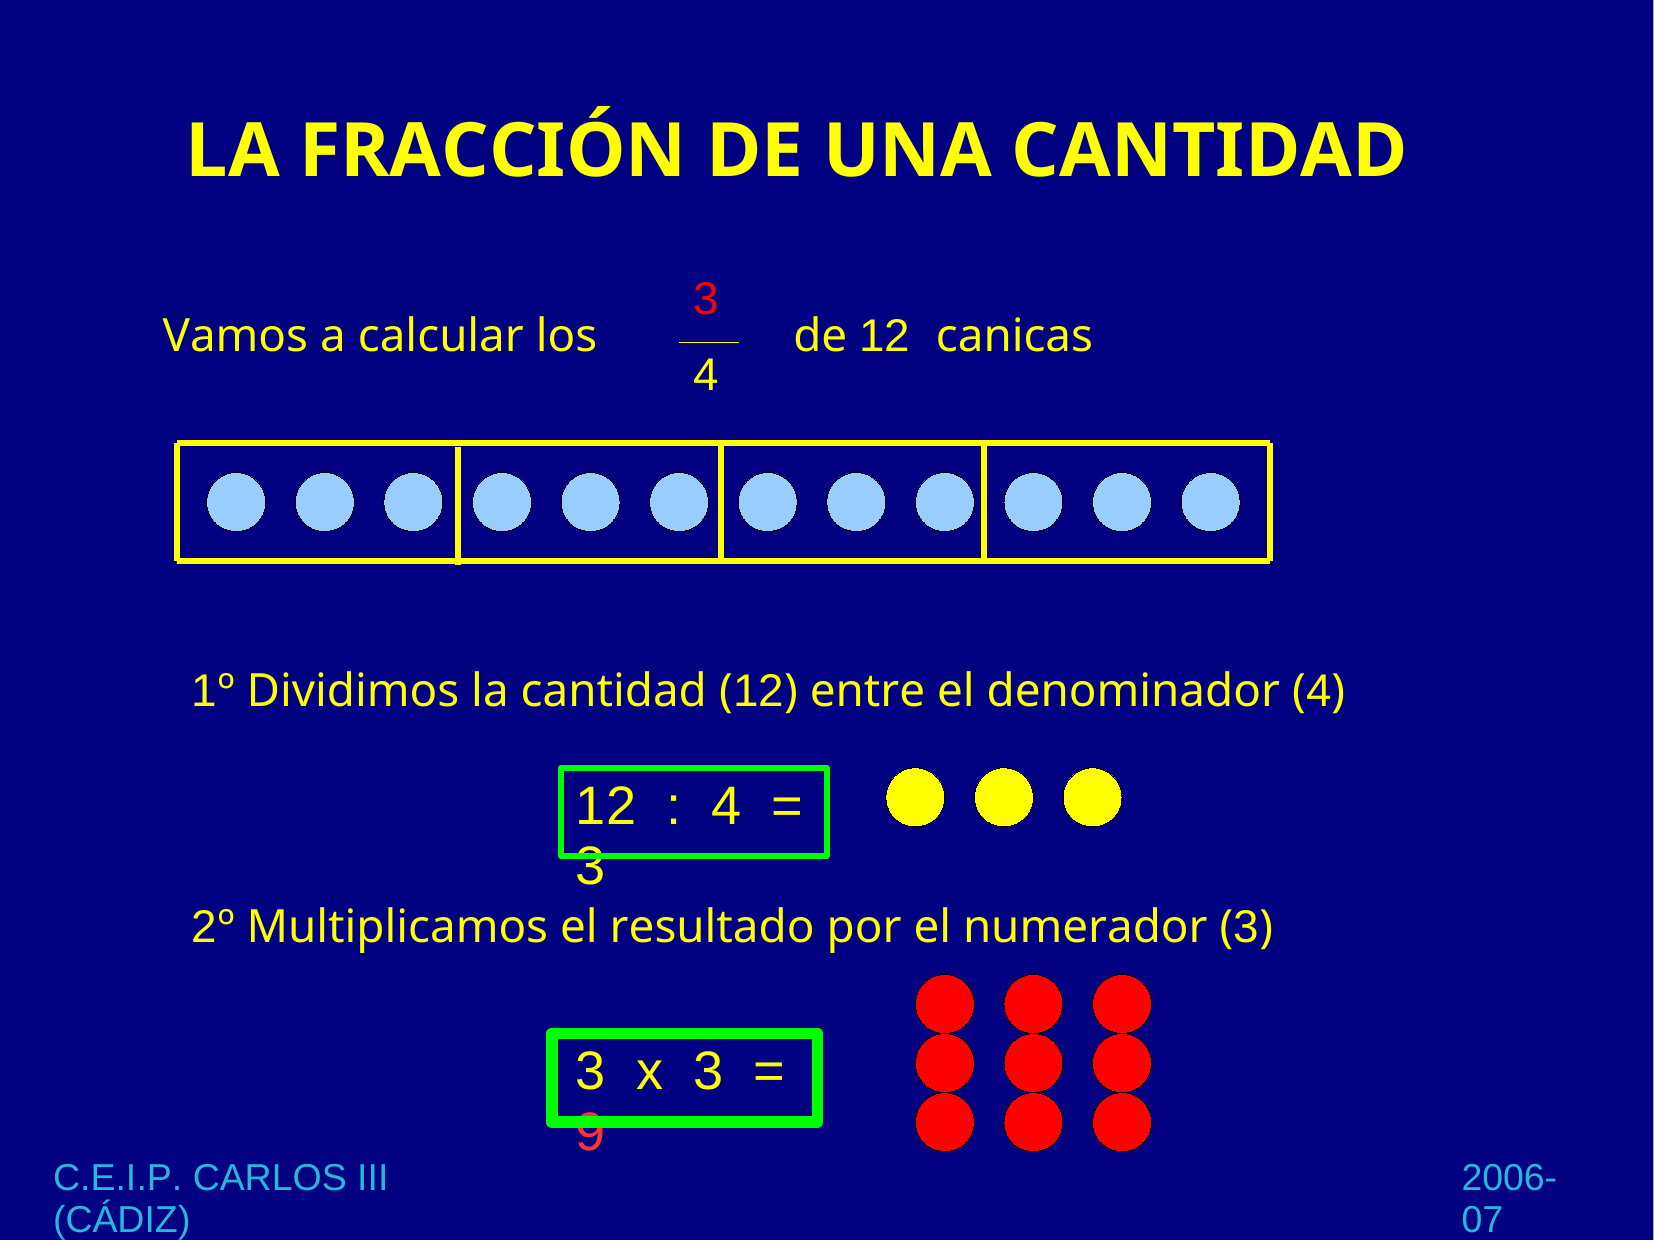

LA FRACCIÓN DE UNA CANTIDAD
3
Vamos a calcular los
de 12 canicas
4
1º Dividimos la cantidad (12) entre el denominador (4)
12 : 4 = 3
2º Multiplicamos el resultado por el numerador (3)
3 x 3 = 9
C.E.I.P. CARLOS III (CÁDIZ)
2006-07